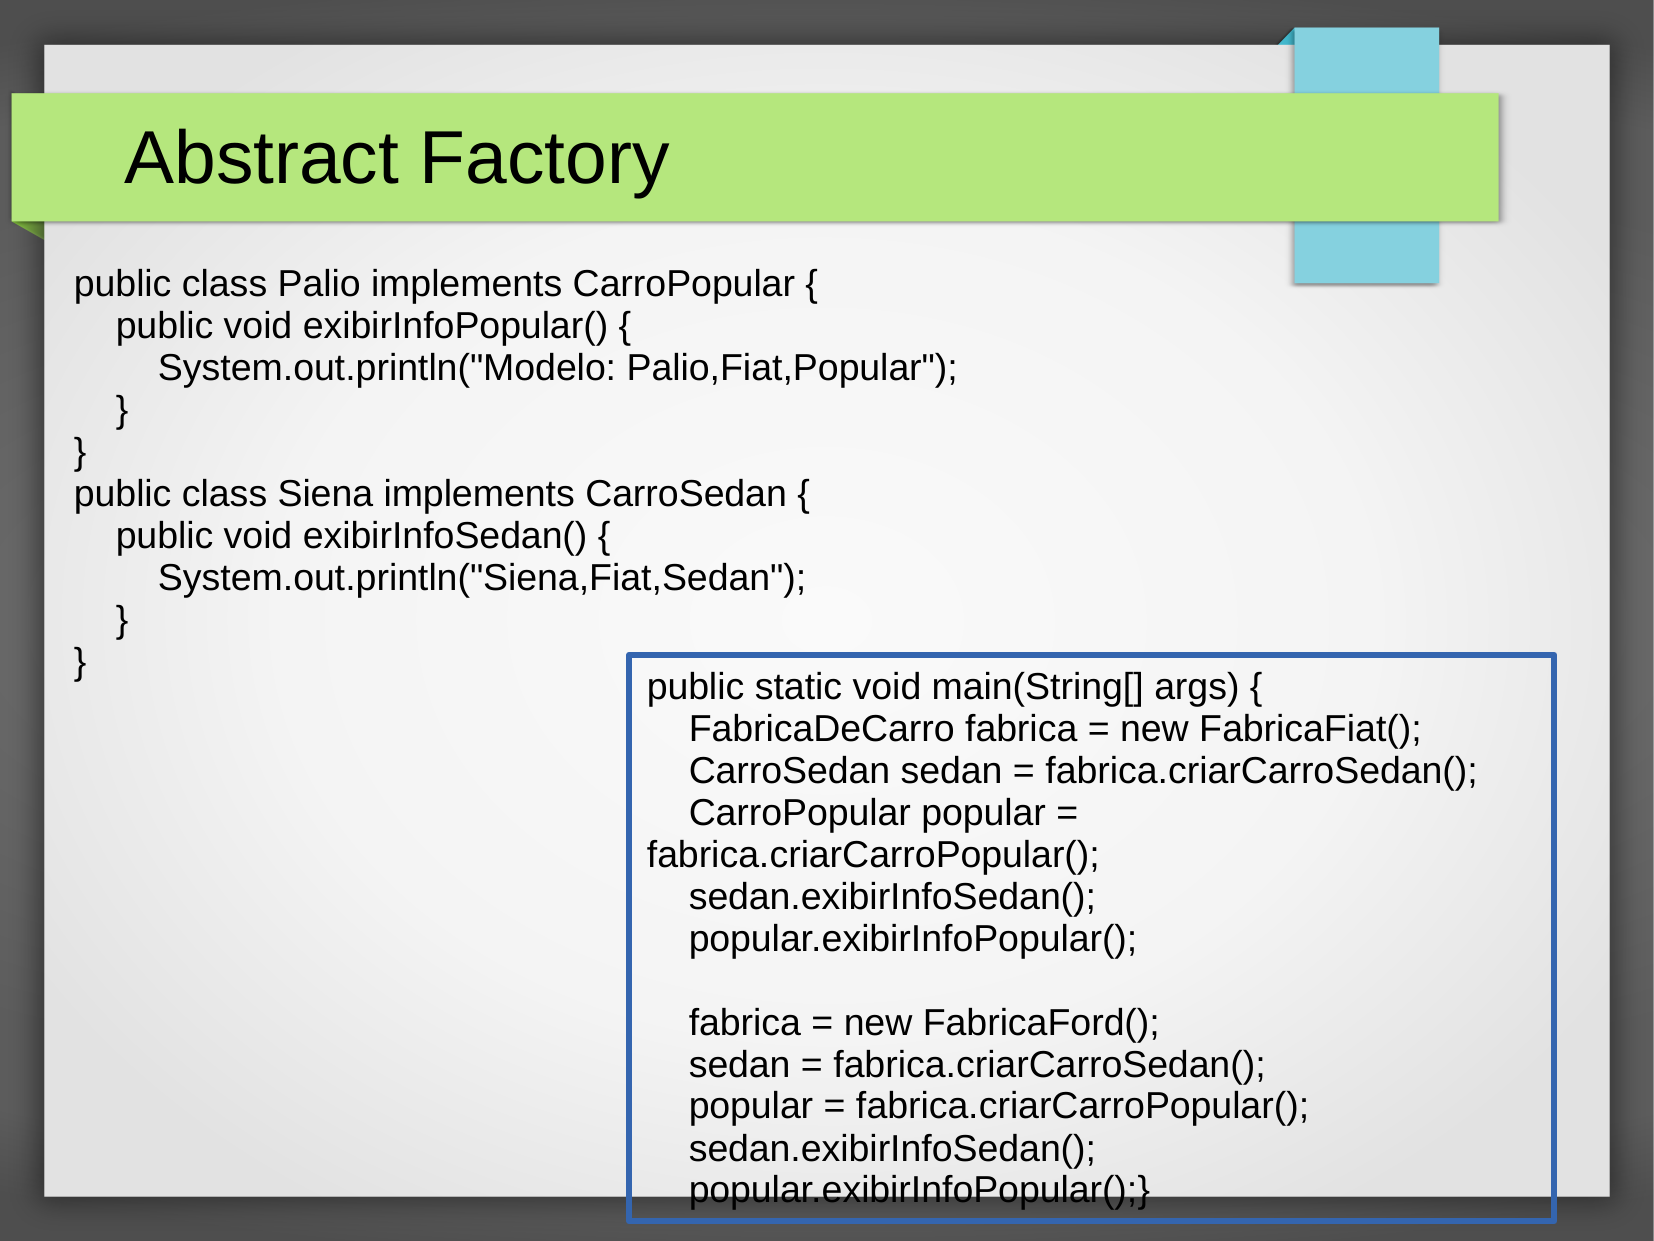

# Abstract Factory
public class Palio implements CarroPopular {
 public void exibirInfoPopular() {
 System.out.println("Modelo: Palio,Fiat,Popular");
 }
}
public class Siena implements CarroSedan {
 public void exibirInfoSedan() {
 System.out.println("Siena,Fiat,Sedan");
 }
}
public static void main(String[] args) {
 FabricaDeCarro fabrica = new FabricaFiat();
 CarroSedan sedan = fabrica.criarCarroSedan();
 CarroPopular popular = fabrica.criarCarroPopular();
 sedan.exibirInfoSedan();
 popular.exibirInfoPopular();
 fabrica = new FabricaFord();
 sedan = fabrica.criarCarroSedan();
 popular = fabrica.criarCarroPopular();
 sedan.exibirInfoSedan();
 popular.exibirInfoPopular();}